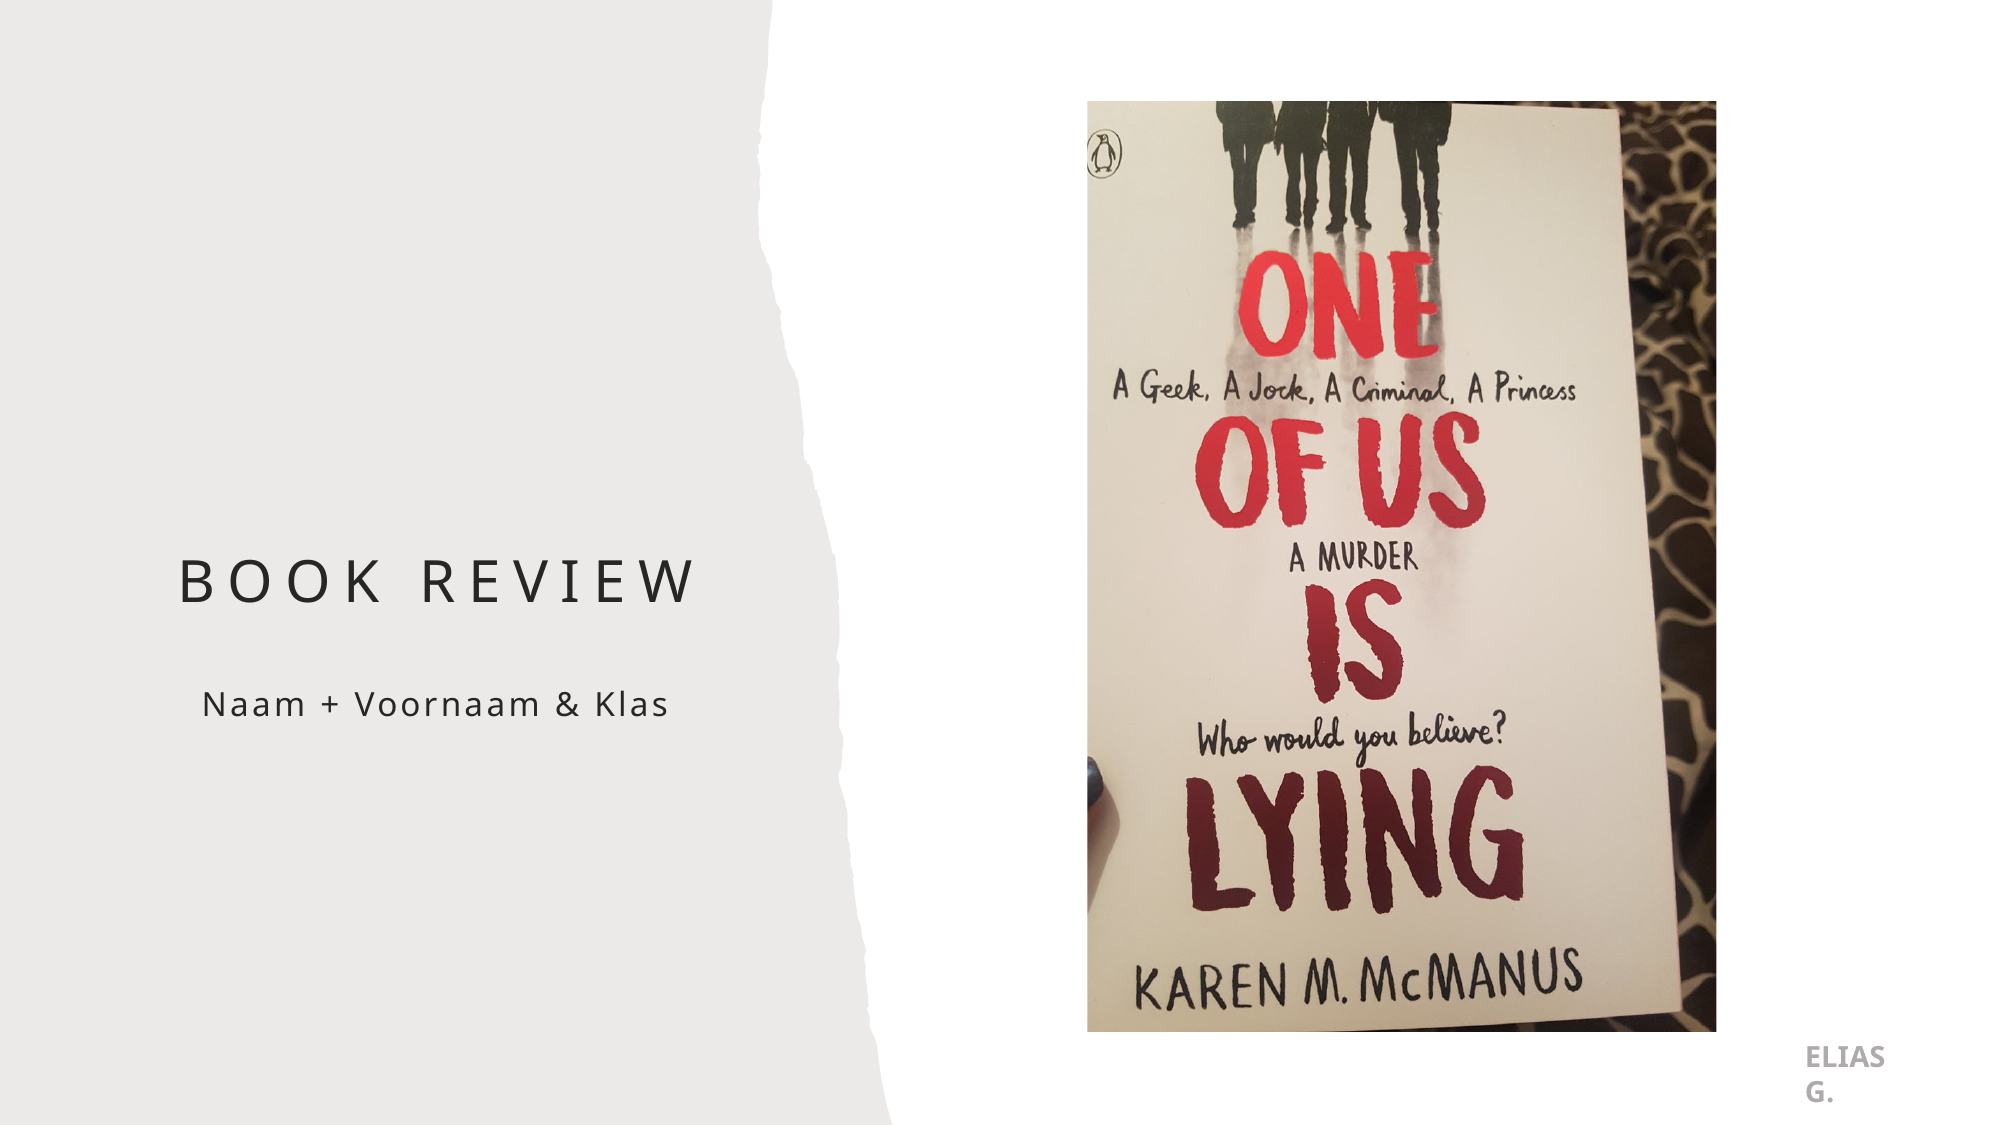

# Book Review
Naam + Voornaam & Klas
ELIAS G.